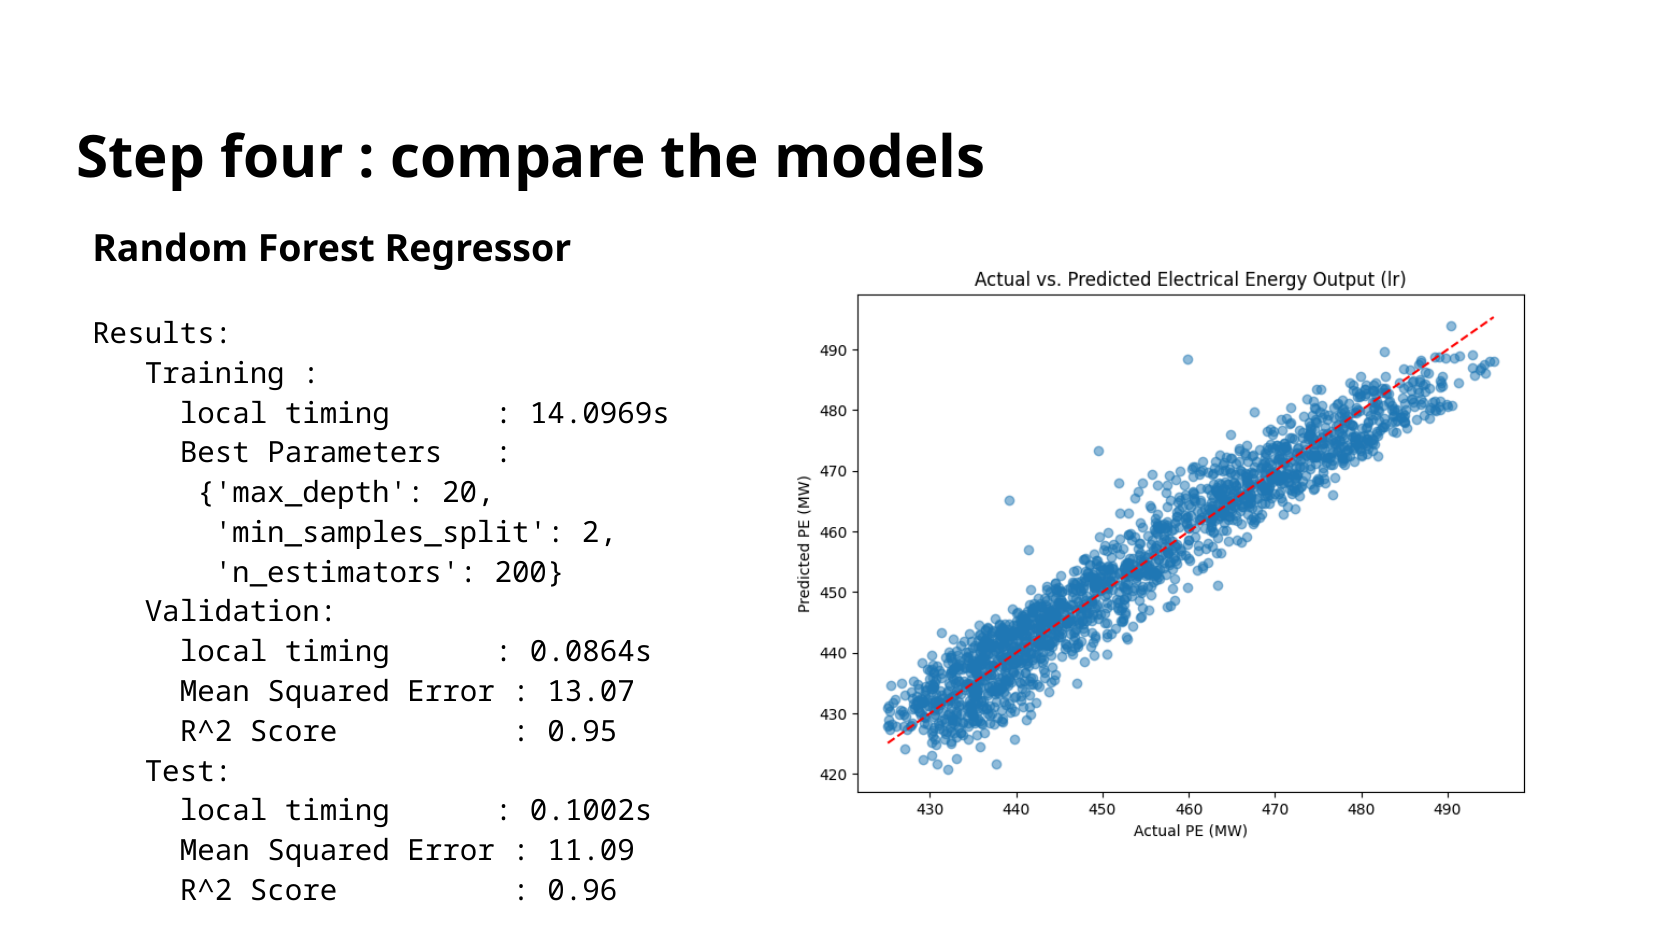

# Step four : compare the models
Random Forest Regressor
Results:
 Training :
 local timing : 14.0969s
 Best Parameters :
 {'max_depth': 20,
 'min_samples_split': 2,
 'n_estimators': 200}
 Validation:
 local timing : 0.0864s
 Mean Squared Error : 13.07
 R^2 Score : 0.95
 Test:
 local timing : 0.1002s
 Mean Squared Error : 11.09
 R^2 Score : 0.96